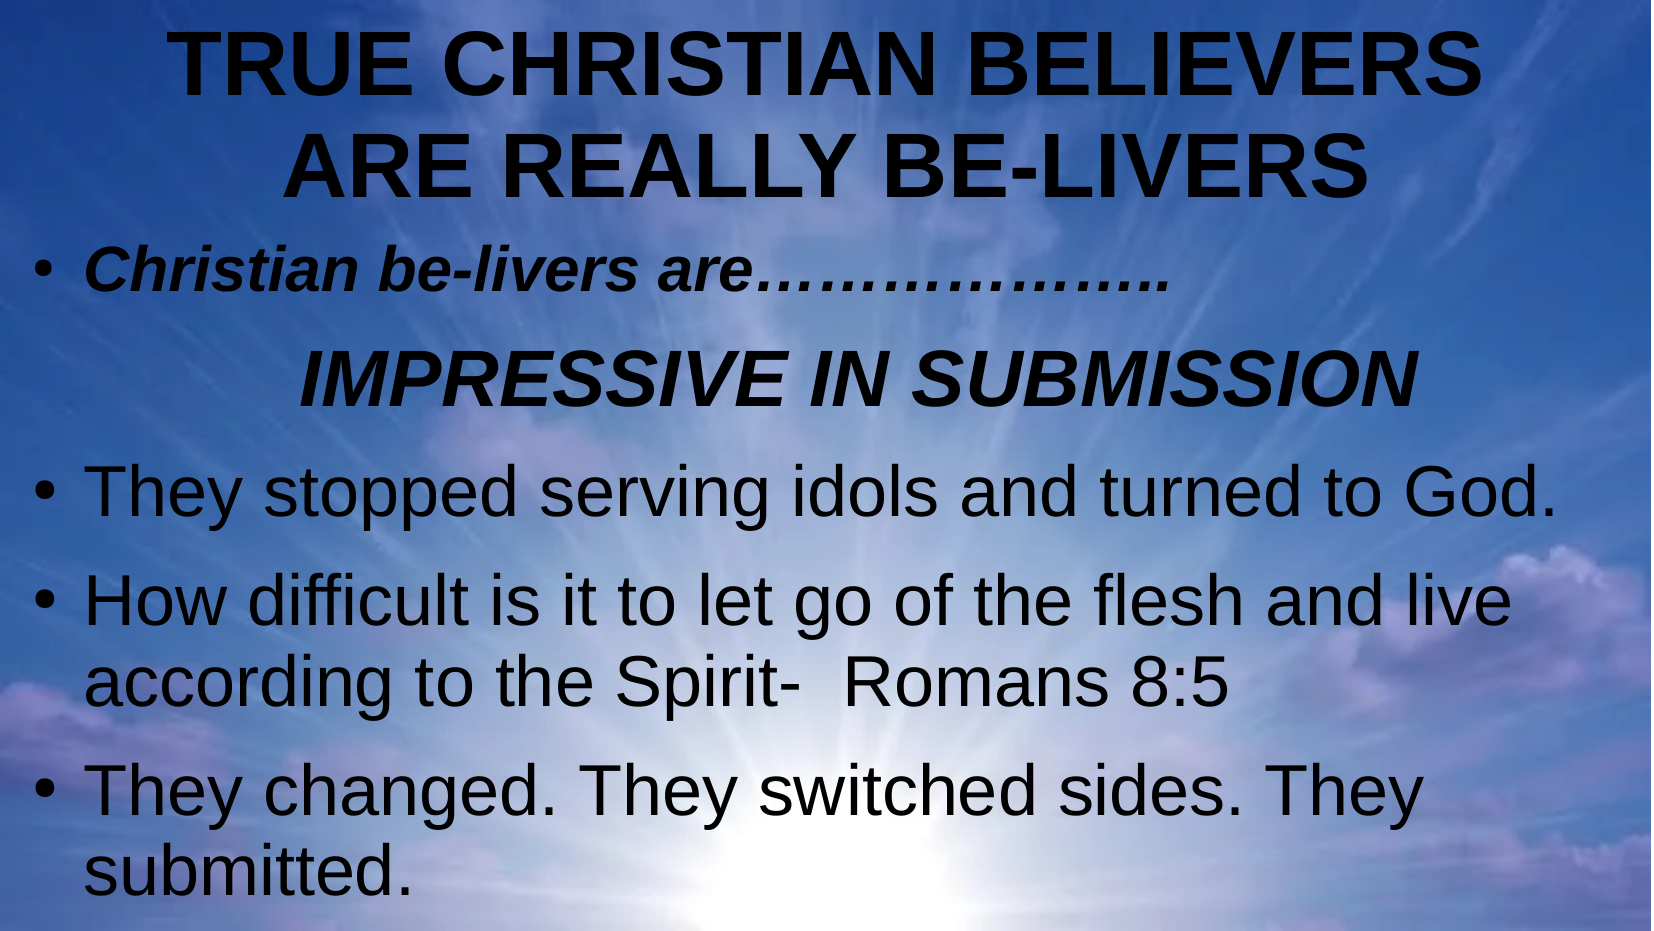

# TRUE CHRISTIAN BELIEVERS ARE REALLY BE-LIVERS
Christian be-livers are………………..
IMPRESSIVE IN SUBMISSION
They stopped serving idols and turned to God.
How difficult is it to let go of the flesh and live according to the Spirit- Romans 8:5
They changed. They switched sides. They submitted.